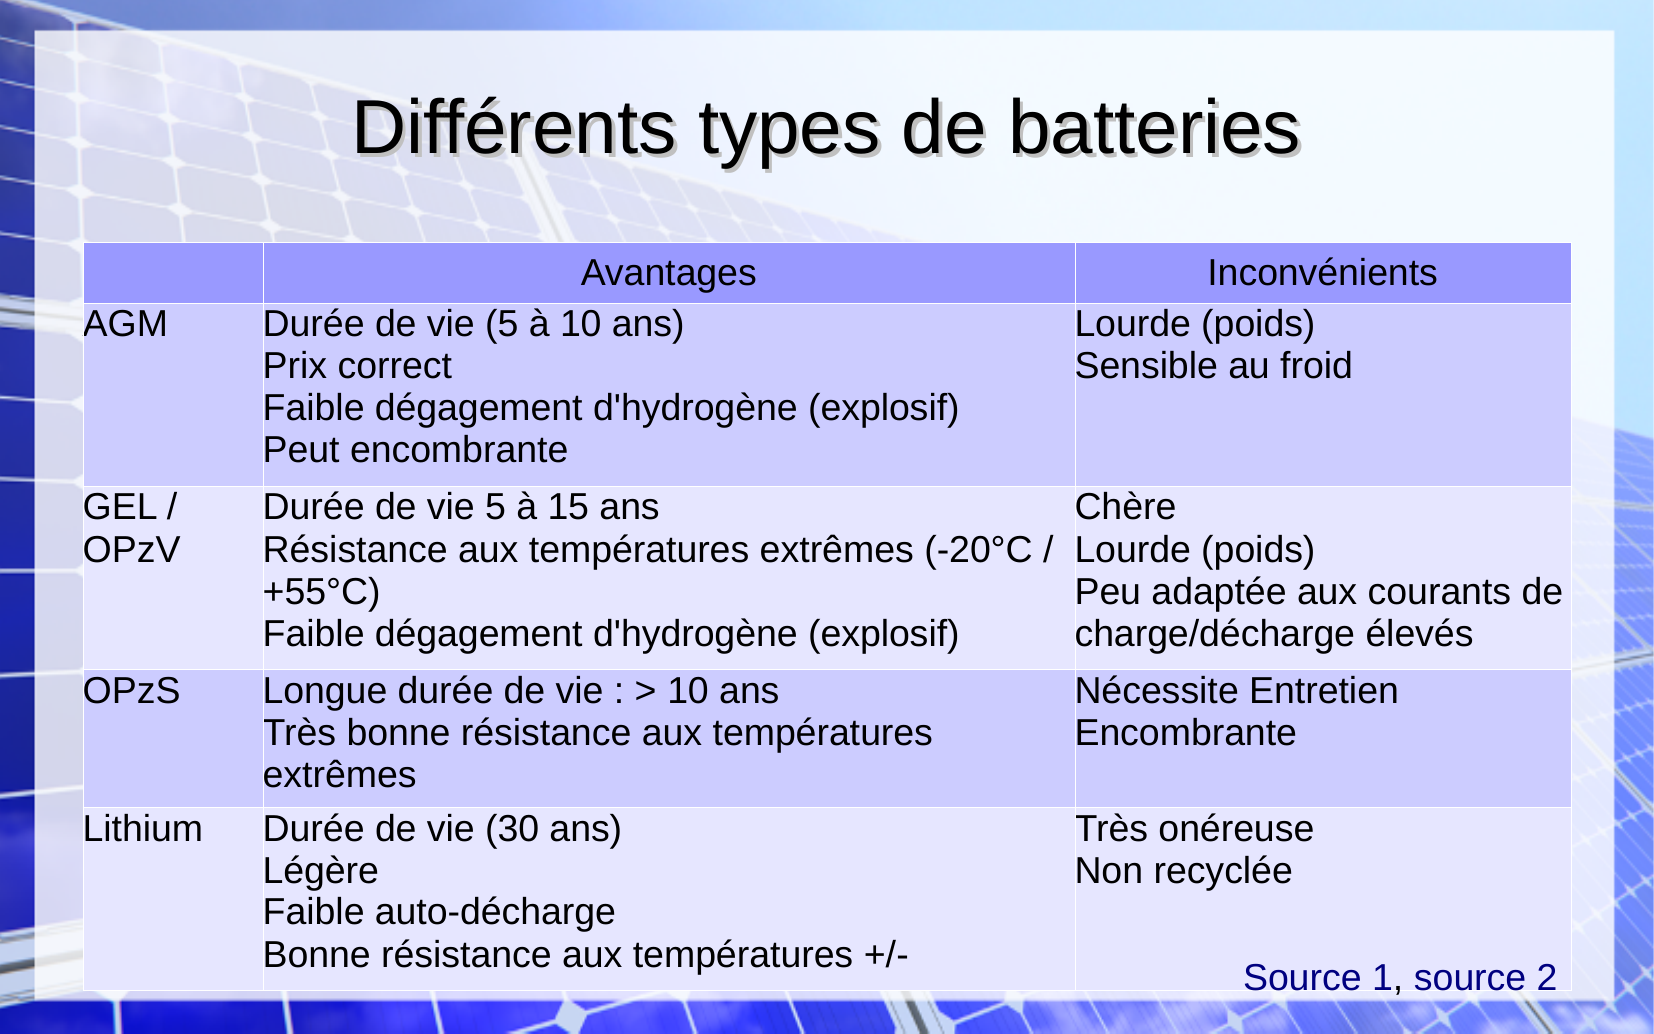

# Différents types de batteries
| | Avantages | Inconvénients |
| --- | --- | --- |
| AGM | Durée de vie (5 à 10 ans) Prix correct Faible dégagement d'hydrogène (explosif) Peut encombrante | Lourde (poids) Sensible au froid |
| GEL / OPzV | Durée de vie 5 à 15 ans Résistance aux températures extrêmes (-20°C / +55°C) Faible dégagement d'hydrogène (explosif) | Chère Lourde (poids) Peu adaptée aux courants de charge/décharge élevés |
| OPzS | Longue durée de vie : > 10 ans Très bonne résistance aux températures extrêmes | Nécessite Entretien Encombrante |
| Lithium | Durée de vie (30 ans) Légère Faible auto-décharge Bonne résistance aux températures +/- | Très onéreuse Non recyclée |
Source 1, source 2